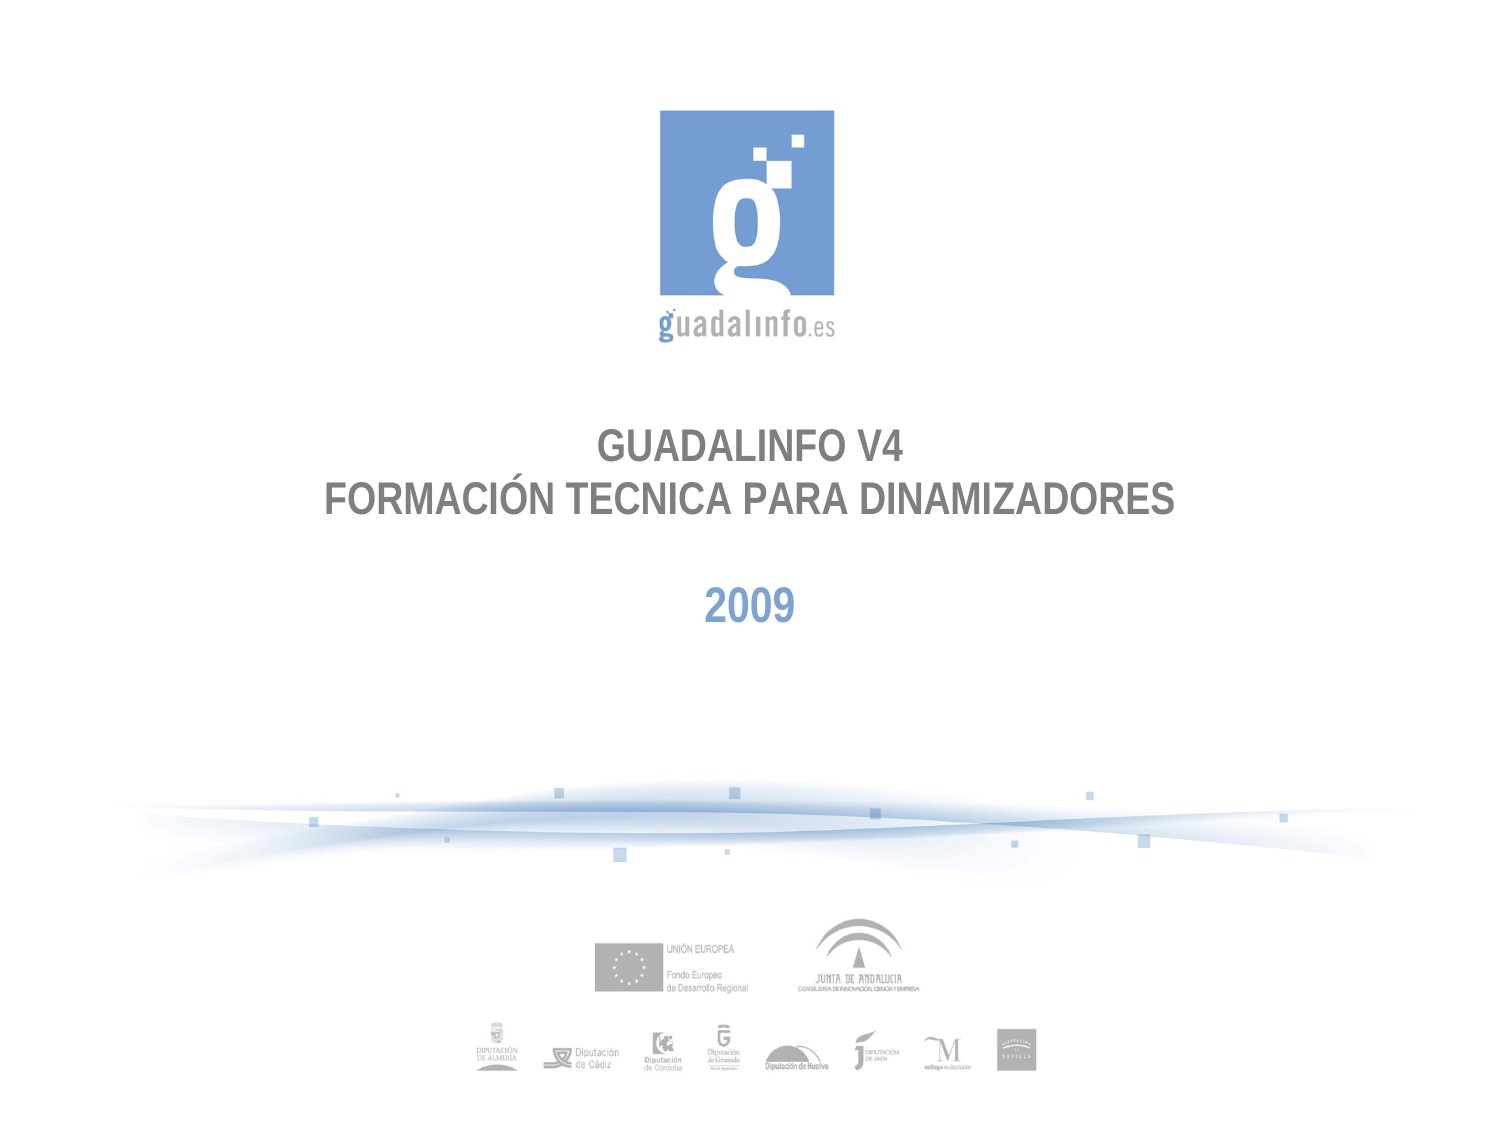

GUADALINFO V4
FORMACIÓN TECNICA PARA DINAMIZADORES
2009